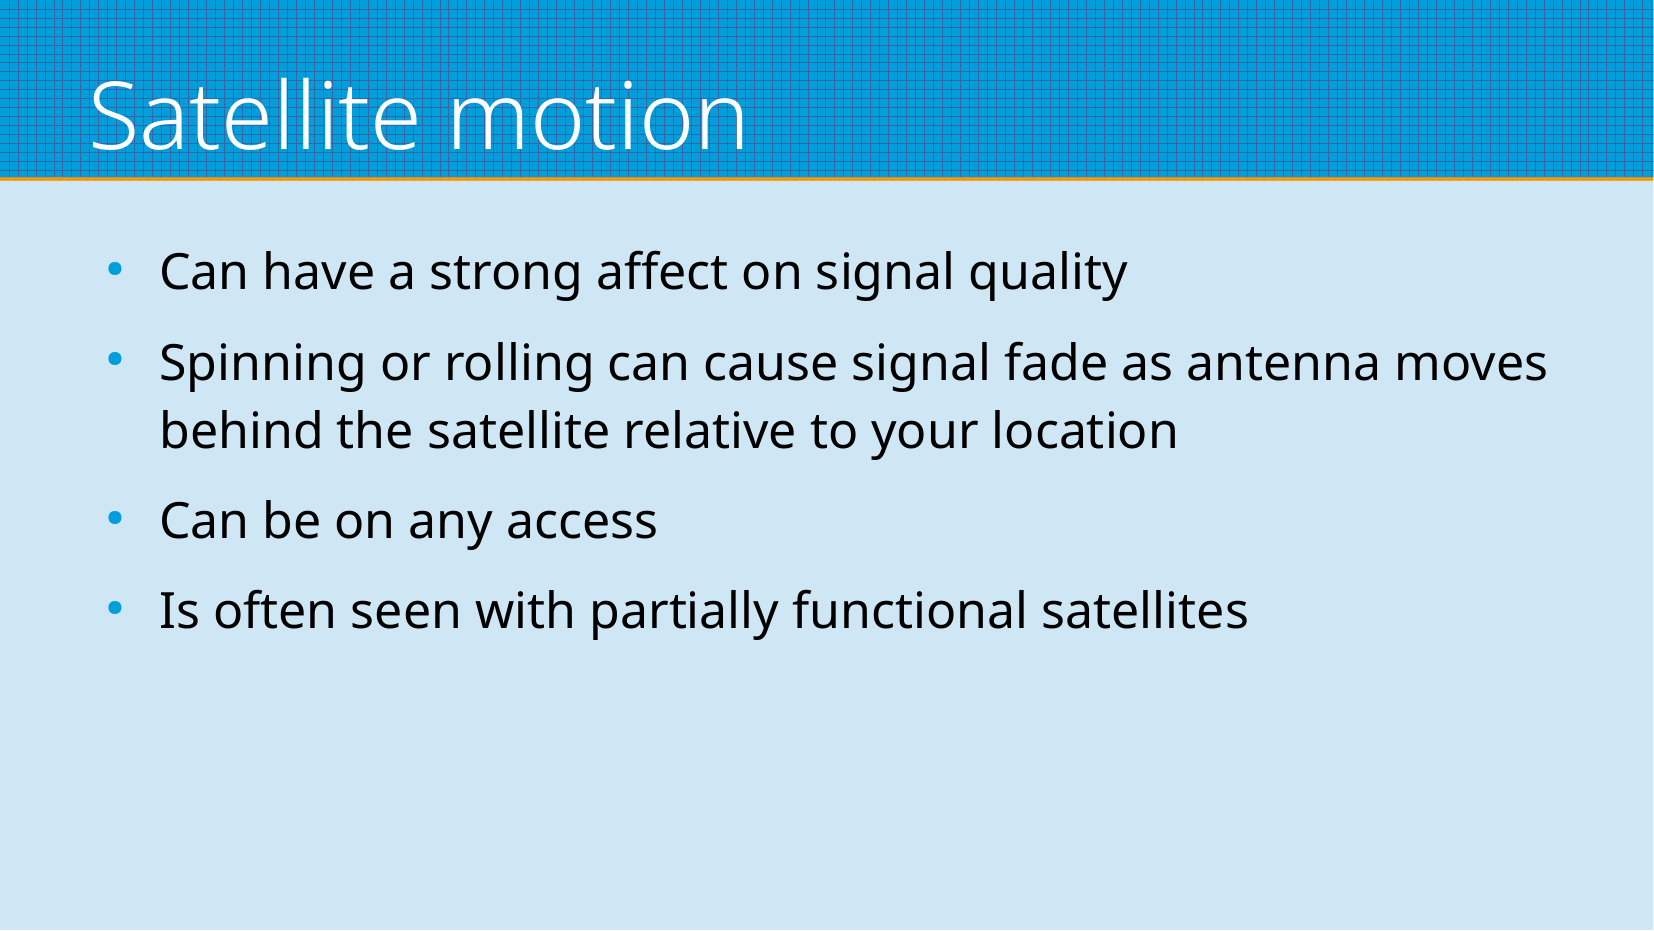

# Satellite motion
Can have a strong affect on signal quality
Spinning or rolling can cause signal fade as antenna moves behind the satellite relative to your location
Can be on any access
Is often seen with partially functional satellites